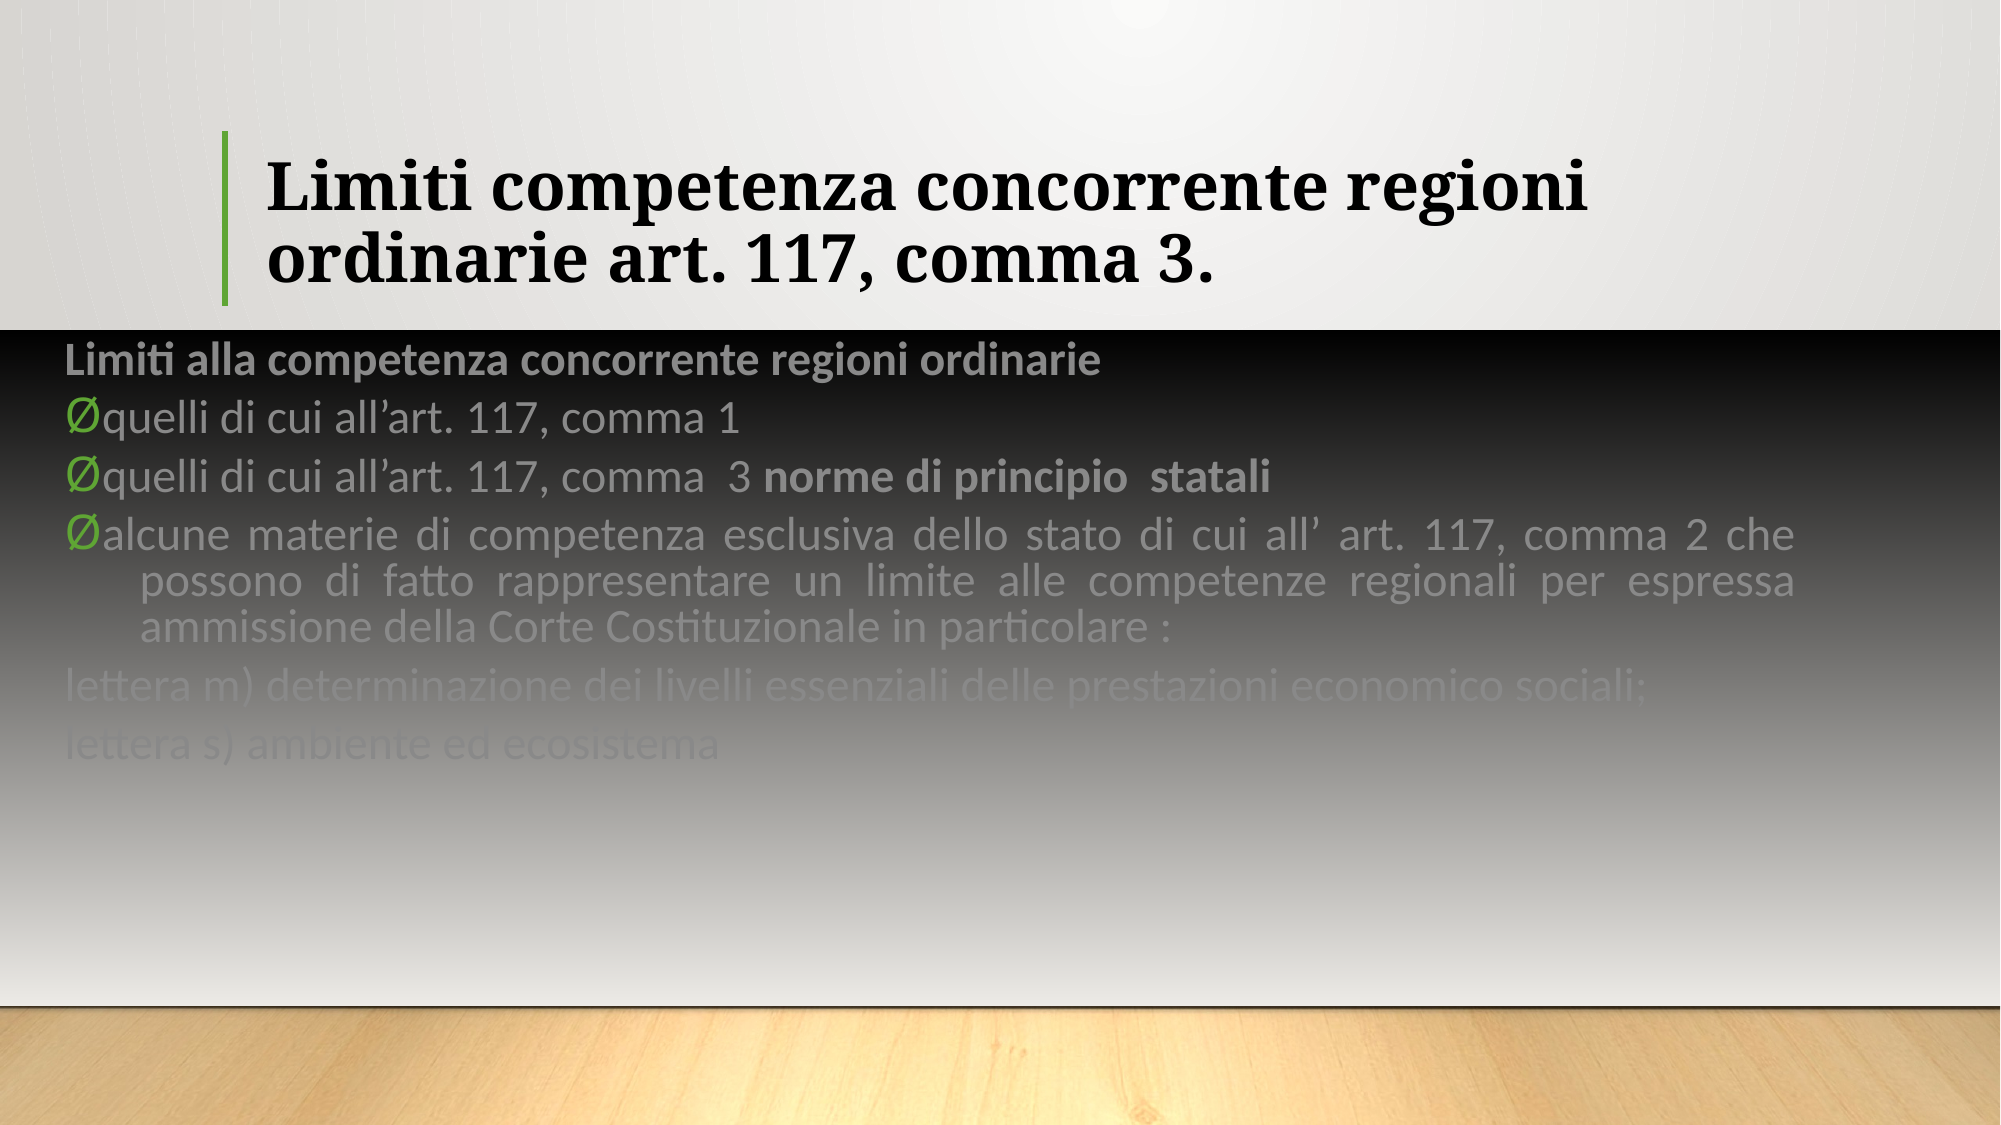

# Limiti competenza concorrente regioni ordinarie art. 117, comma 3.
Limiti alla competenza concorrente regioni ordinarie
quelli di cui all’art. 117, comma 1
quelli di cui all’art. 117, comma 3 norme di principio statali
alcune materie di competenza esclusiva dello stato di cui all’ art. 117, comma 2 che possono di fatto rappresentare un limite alle competenze regionali per espressa ammissione della Corte Costituzionale in particolare :
lettera m) determinazione dei livelli essenziali delle prestazioni economico sociali;
lettera s) ambiente ed ecosistema